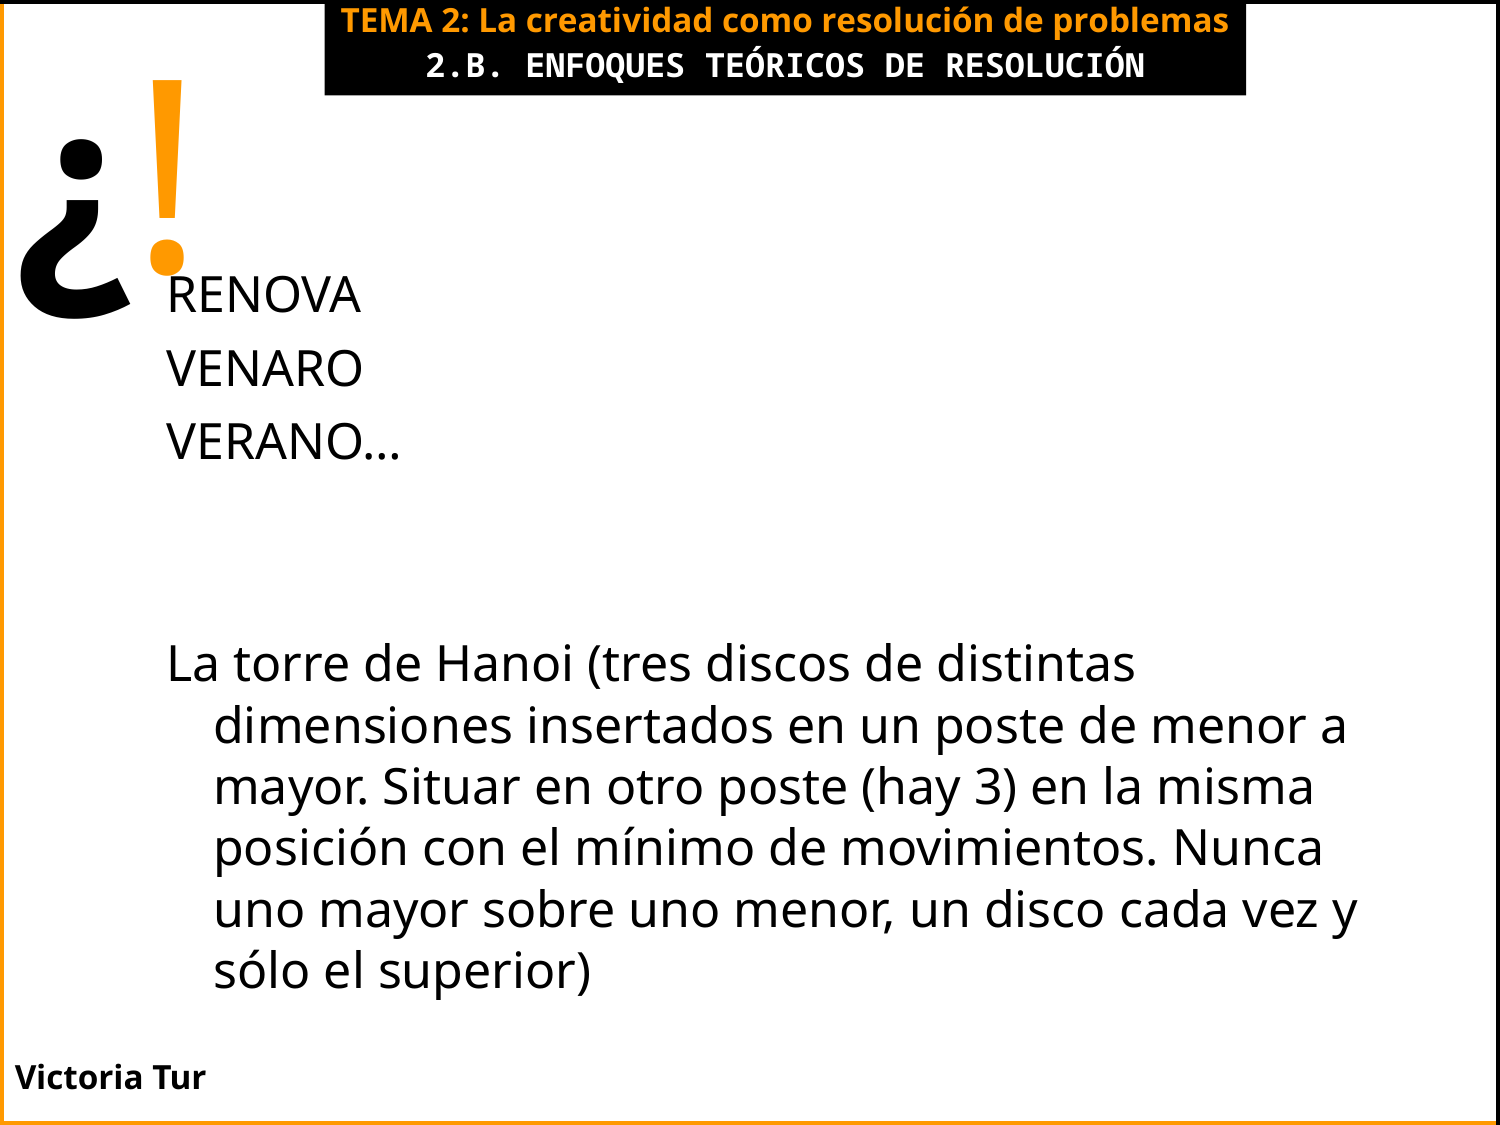

# RENOVA
VENARO
VERANO…
La torre de Hanoi (tres discos de distintas dimensiones insertados en un poste de menor a mayor. Situar en otro poste (hay 3) en la misma posición con el mínimo de movimientos. Nunca uno mayor sobre uno menor, un disco cada vez y sólo el superior)